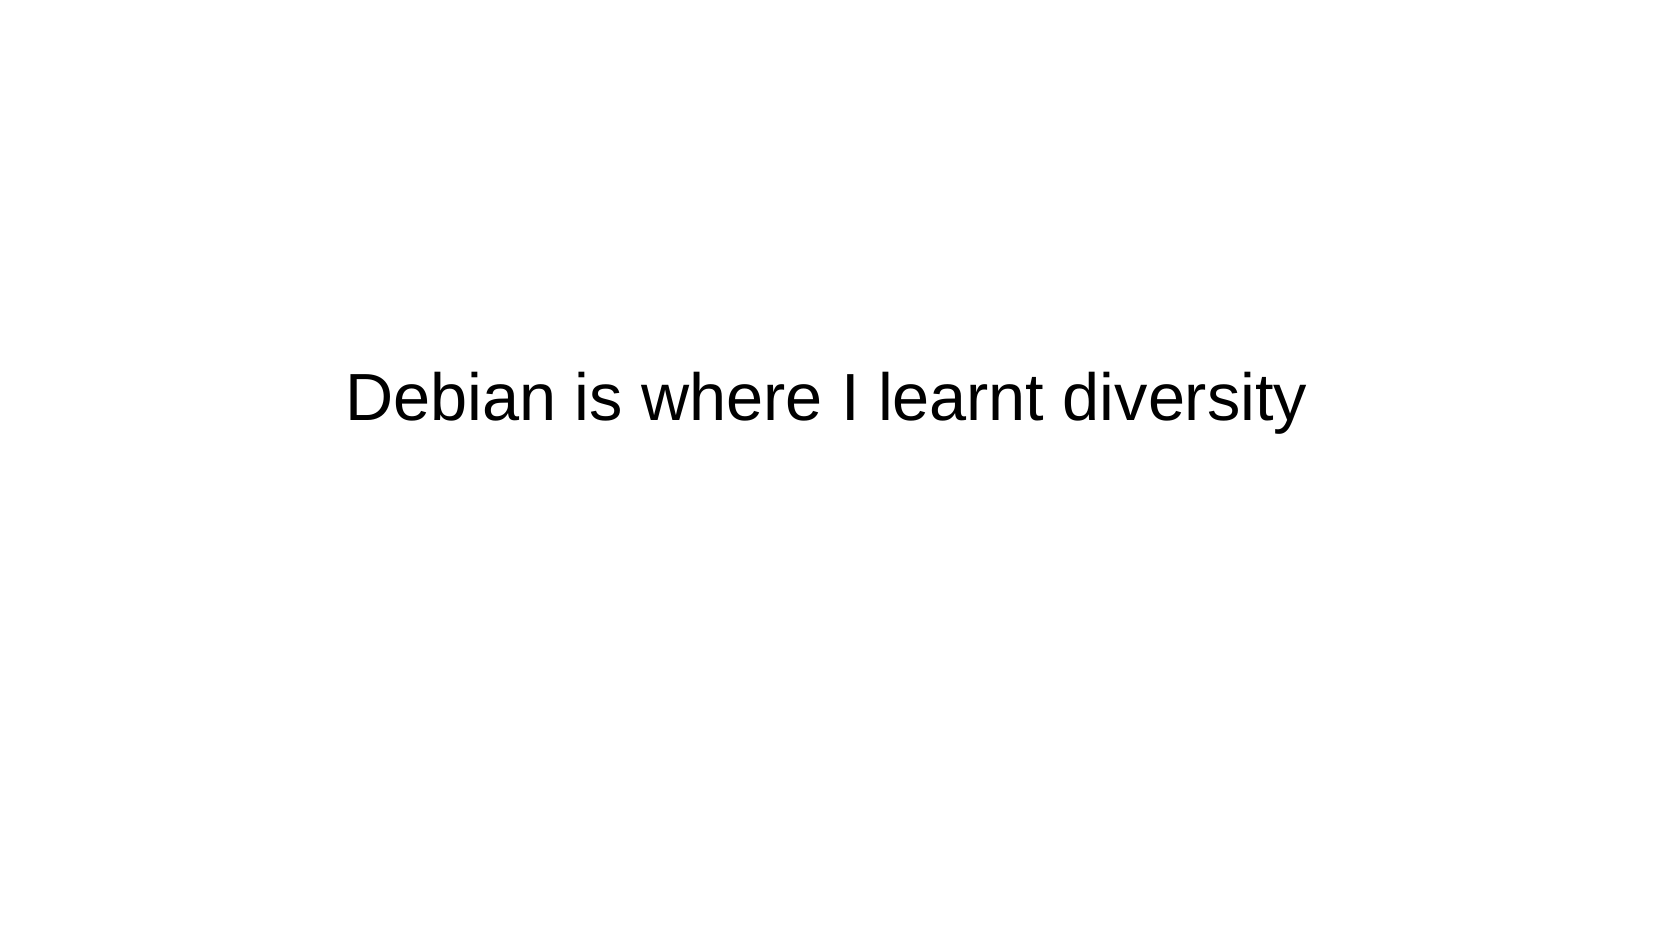

# Debian is where I learnt diversity